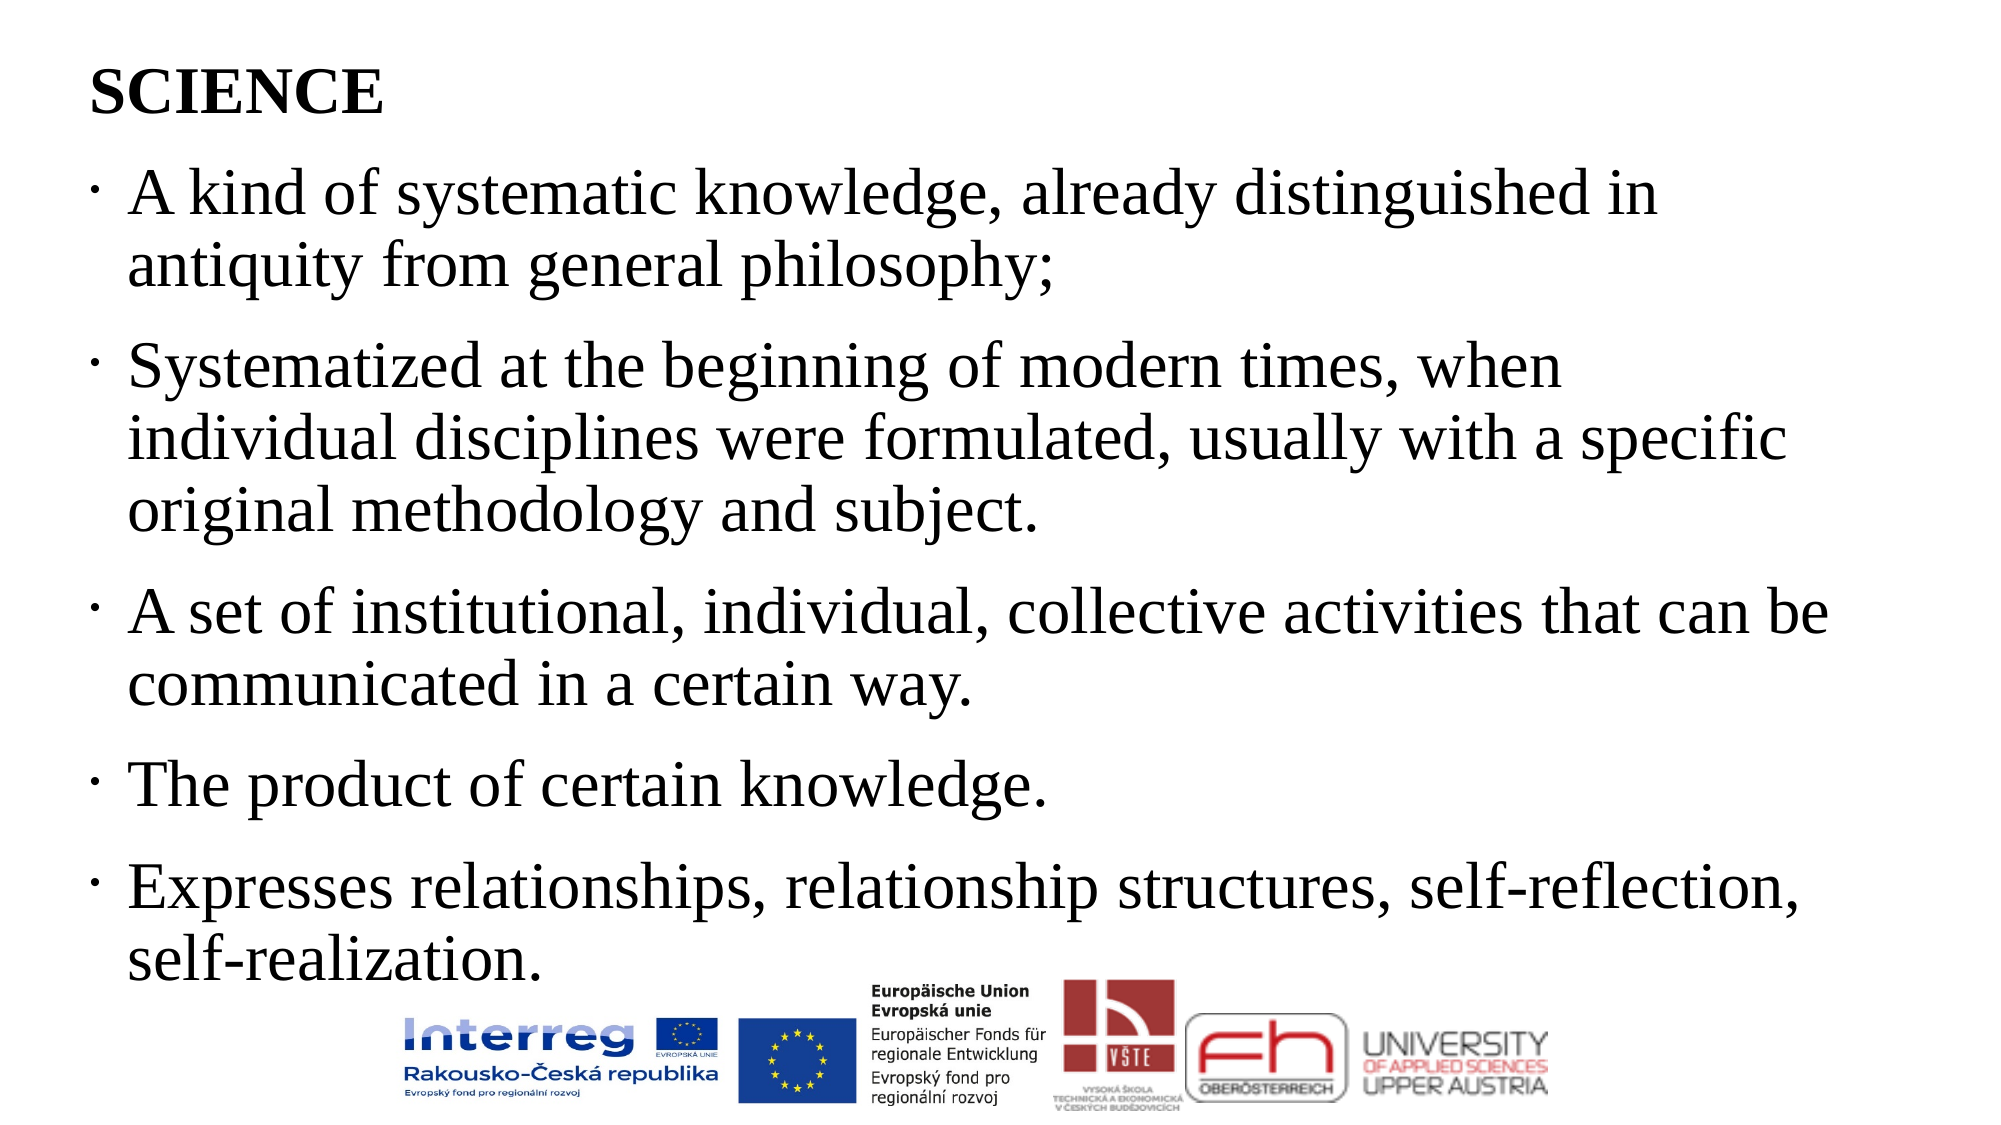

# SCIENCE
A kind of systematic knowledge, already distinguished in antiquity from general philosophy;
Systematized at the beginning of modern times, when individual disciplines were formulated, usually with a specific original methodology and subject.
A set of institutional, individual, collective activities that can be communicated in a certain way.
The product of certain knowledge.
Expresses relationships, relationship structures, self-reflection, self-realization.